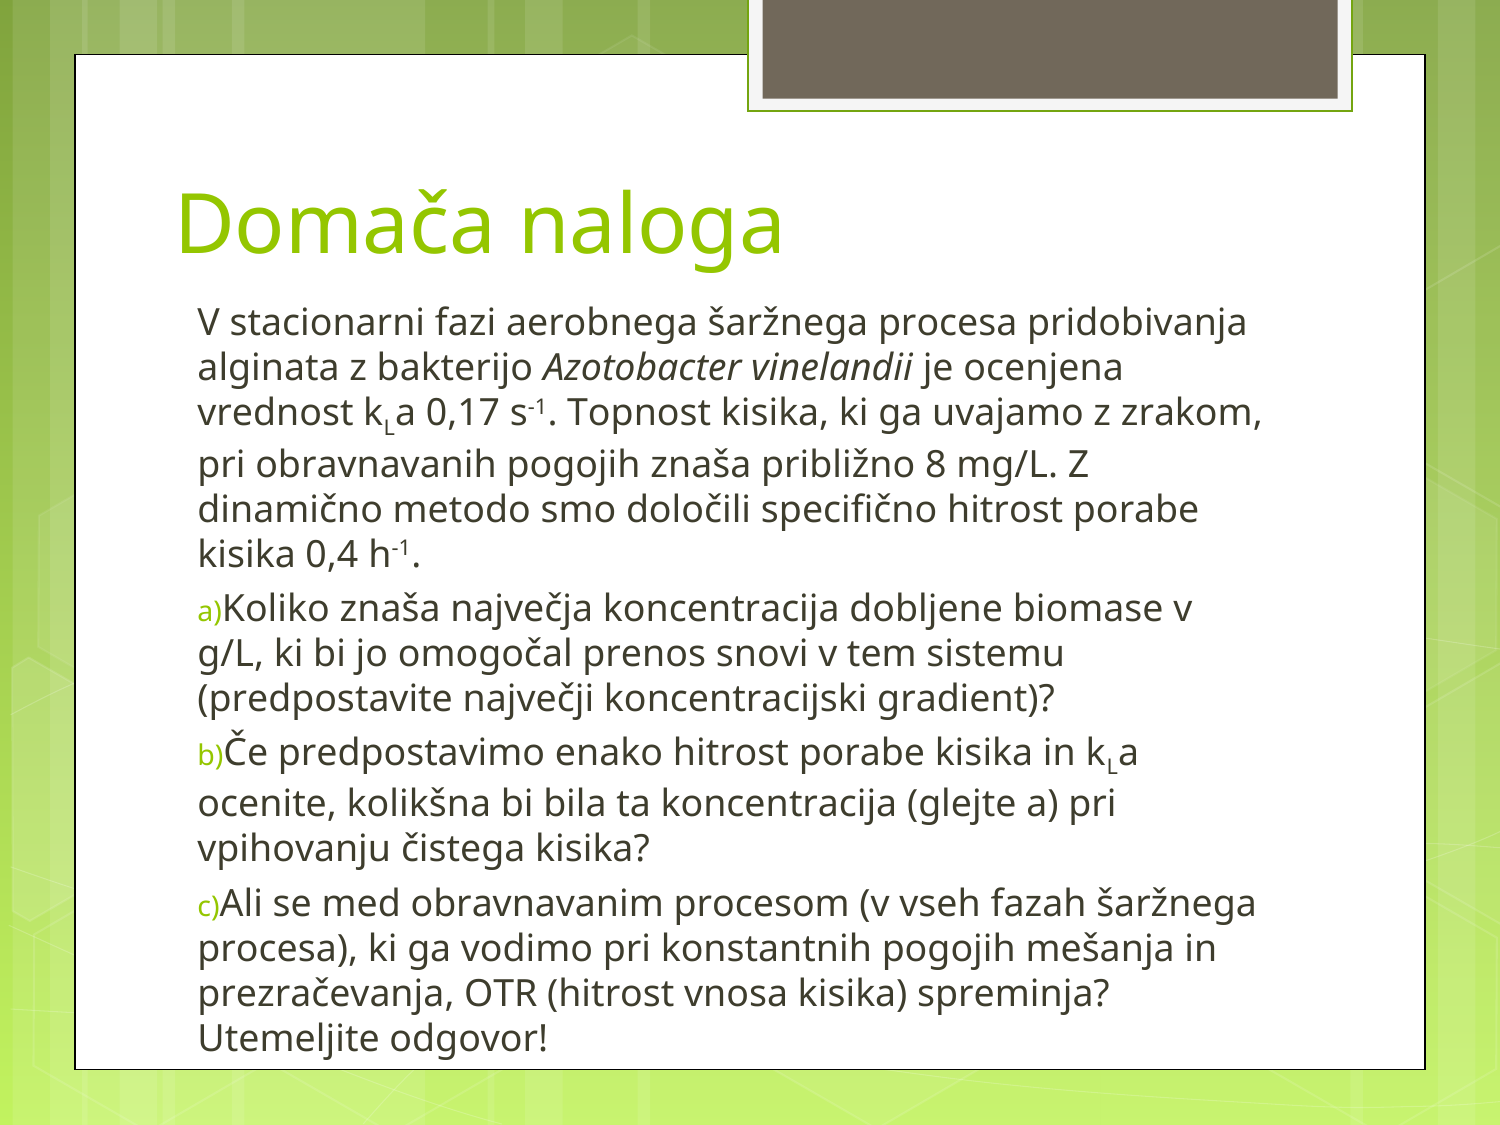

# Domača naloga
V stacionarni fazi aerobnega šaržnega procesa pridobivanja alginata z bakterijo Azotobacter vinelandii je ocenjena vrednost kLa 0,17 s-1. Topnost kisika, ki ga uvajamo z zrakom, pri obravnavanih pogojih znaša približno 8 mg/L. Z dinamično metodo smo določili specifično hitrost porabe kisika 0,4 h-1.
Koliko znaša največja koncentracija dobljene biomase v g/L, ki bi jo omogočal prenos snovi v tem sistemu (predpostavite največji koncentracijski gradient)?
Če predpostavimo enako hitrost porabe kisika in kLa ocenite, kolikšna bi bila ta koncentracija (glejte a) pri vpihovanju čistega kisika?
Ali se med obravnavanim procesom (v vseh fazah šaržnega procesa), ki ga vodimo pri konstantnih pogojih mešanja in prezračevanja, OTR (hitrost vnosa kisika) spreminja? Utemeljite odgovor!